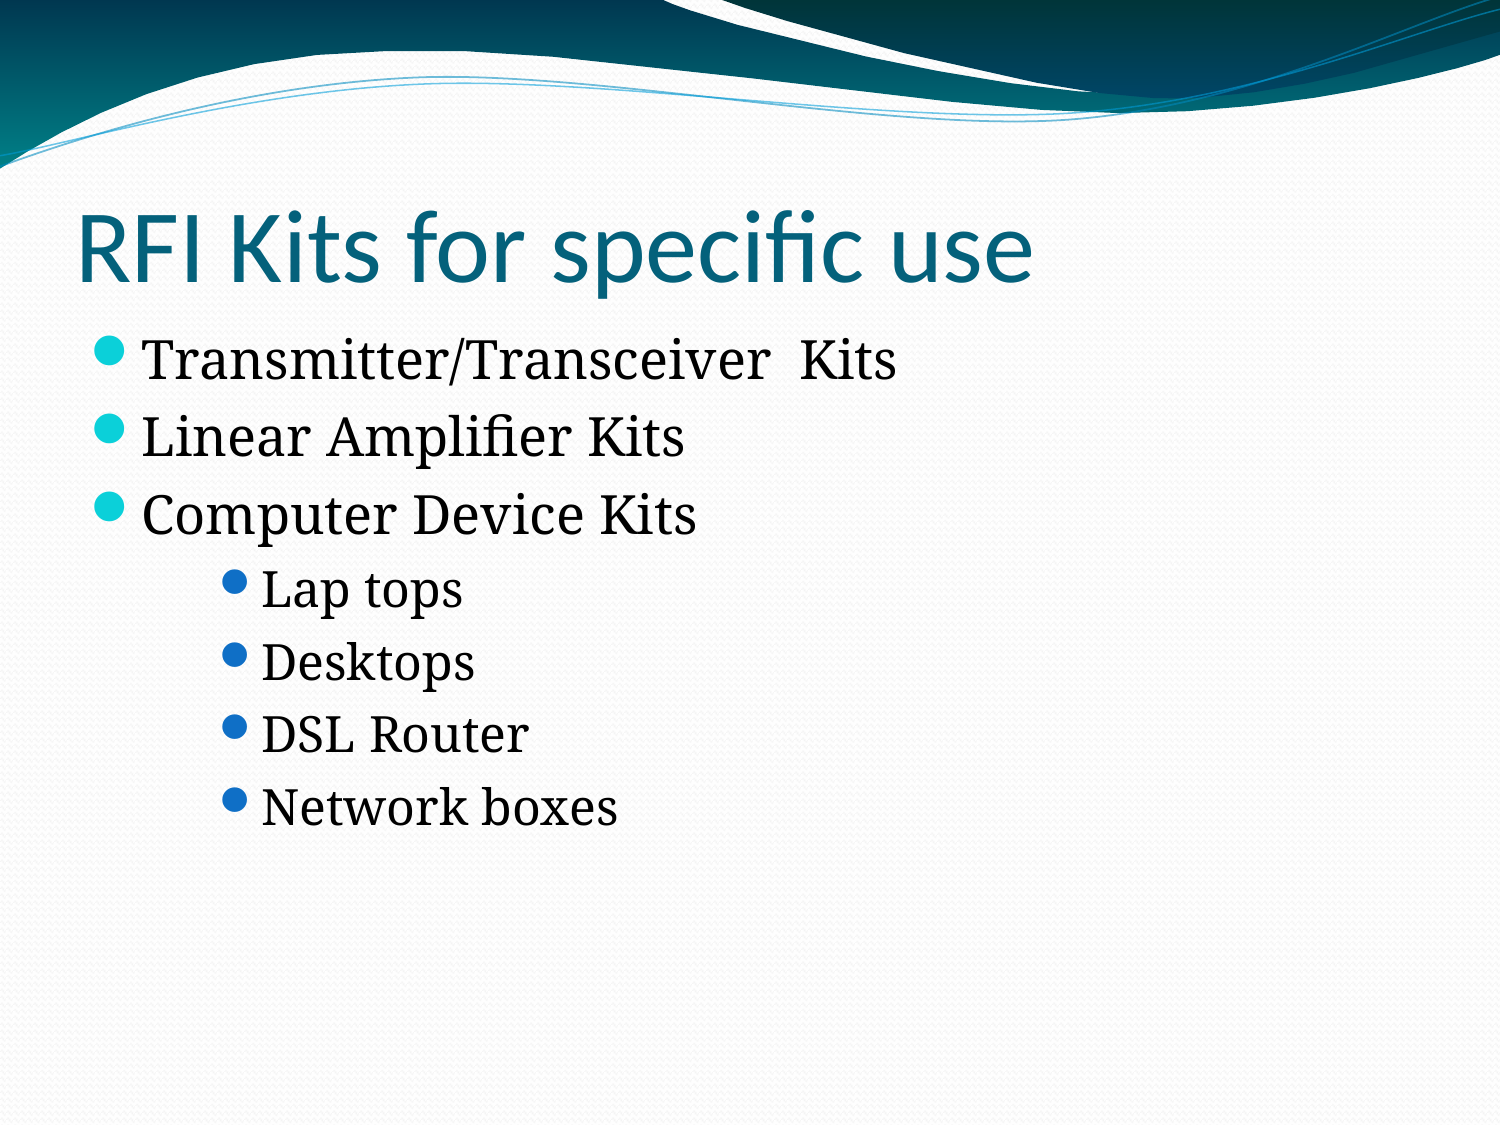

# RFI Kits for specific use
Transmitter/Transceiver Kits
Linear Amplifier Kits
Computer Device Kits
Lap tops
Desktops
DSL Router
Network boxes